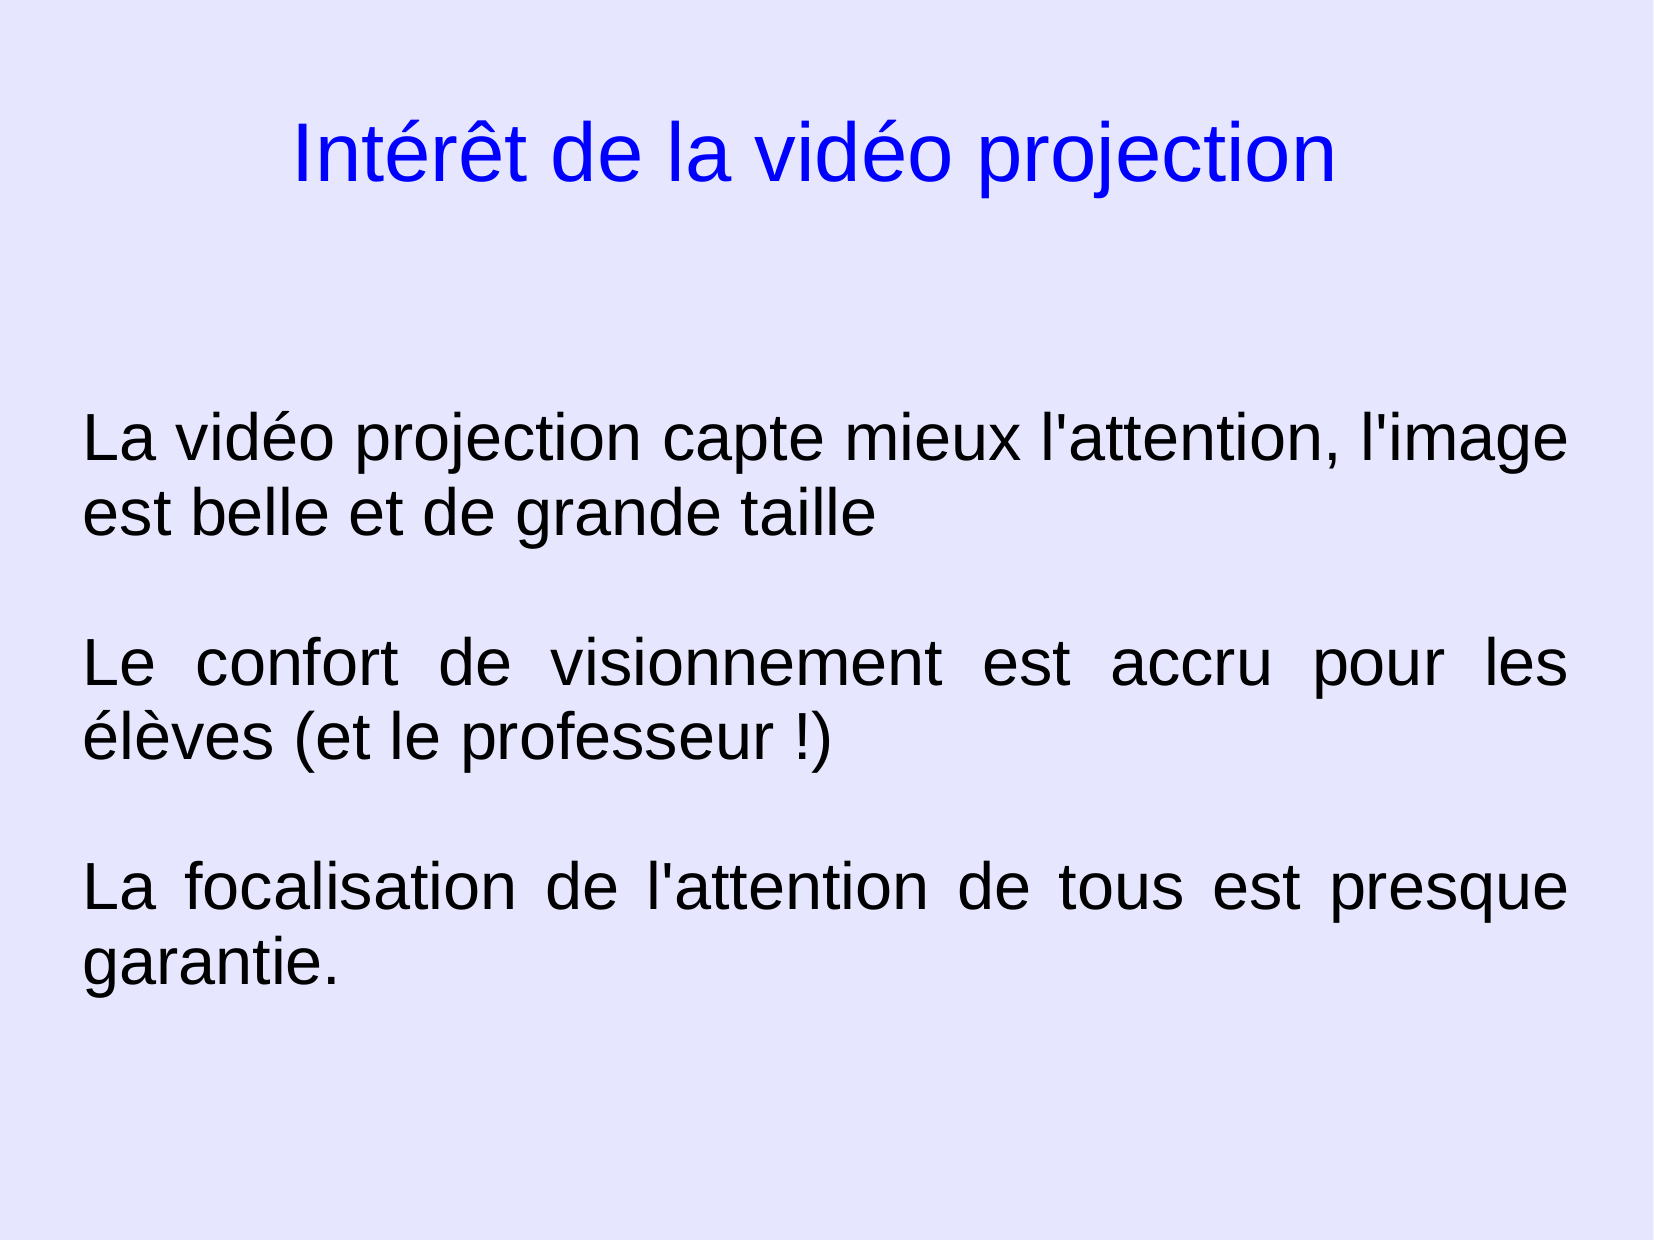

# Intérêt de la vidéo projection
La vidéo projection capte mieux l'attention, l'image est belle et de grande taille
Le confort de visionnement est accru pour les élèves (et le professeur !)
La focalisation de l'attention de tous est presque garantie.